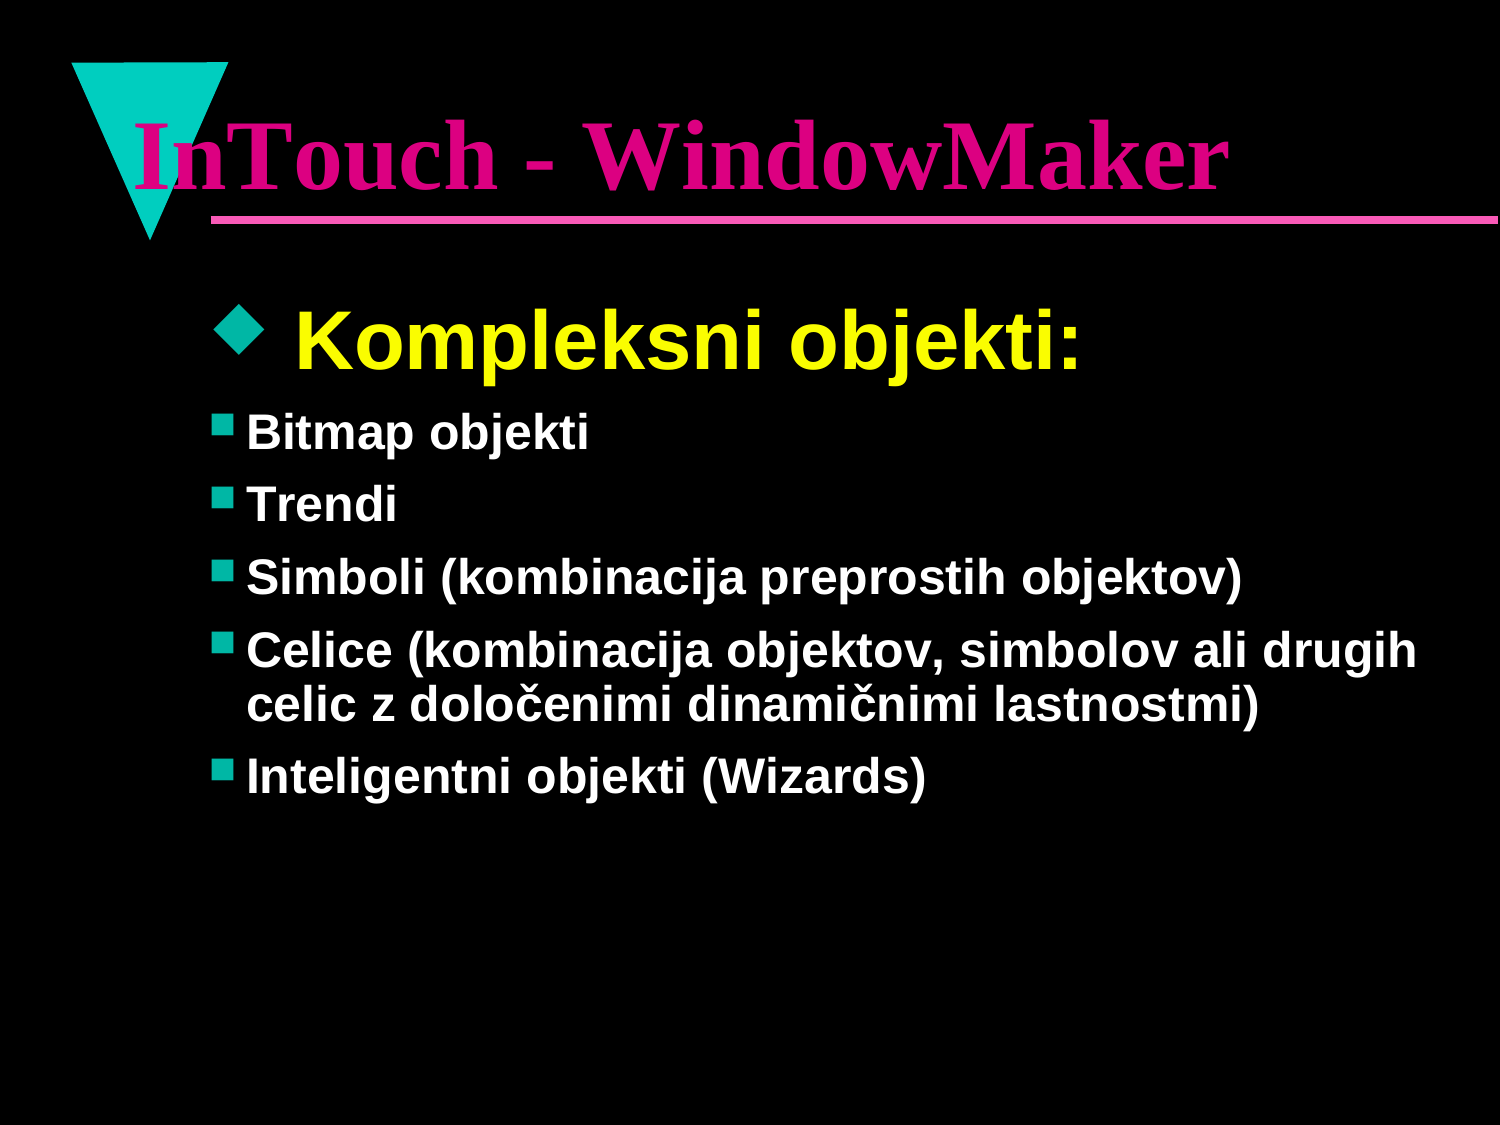

# InTouch - WindowMaker
 Kompleksni objekti:
Bitmap objekti
Trendi
Simboli (kombinacija preprostih objektov)
Celice (kombinacija objektov, simbolov ali drugih celic z določenimi dinamičnimi lastnostmi)
Inteligentni objekti (Wizards)
RVP2
Orodja - Razvojno okolje (Window Maker)
13